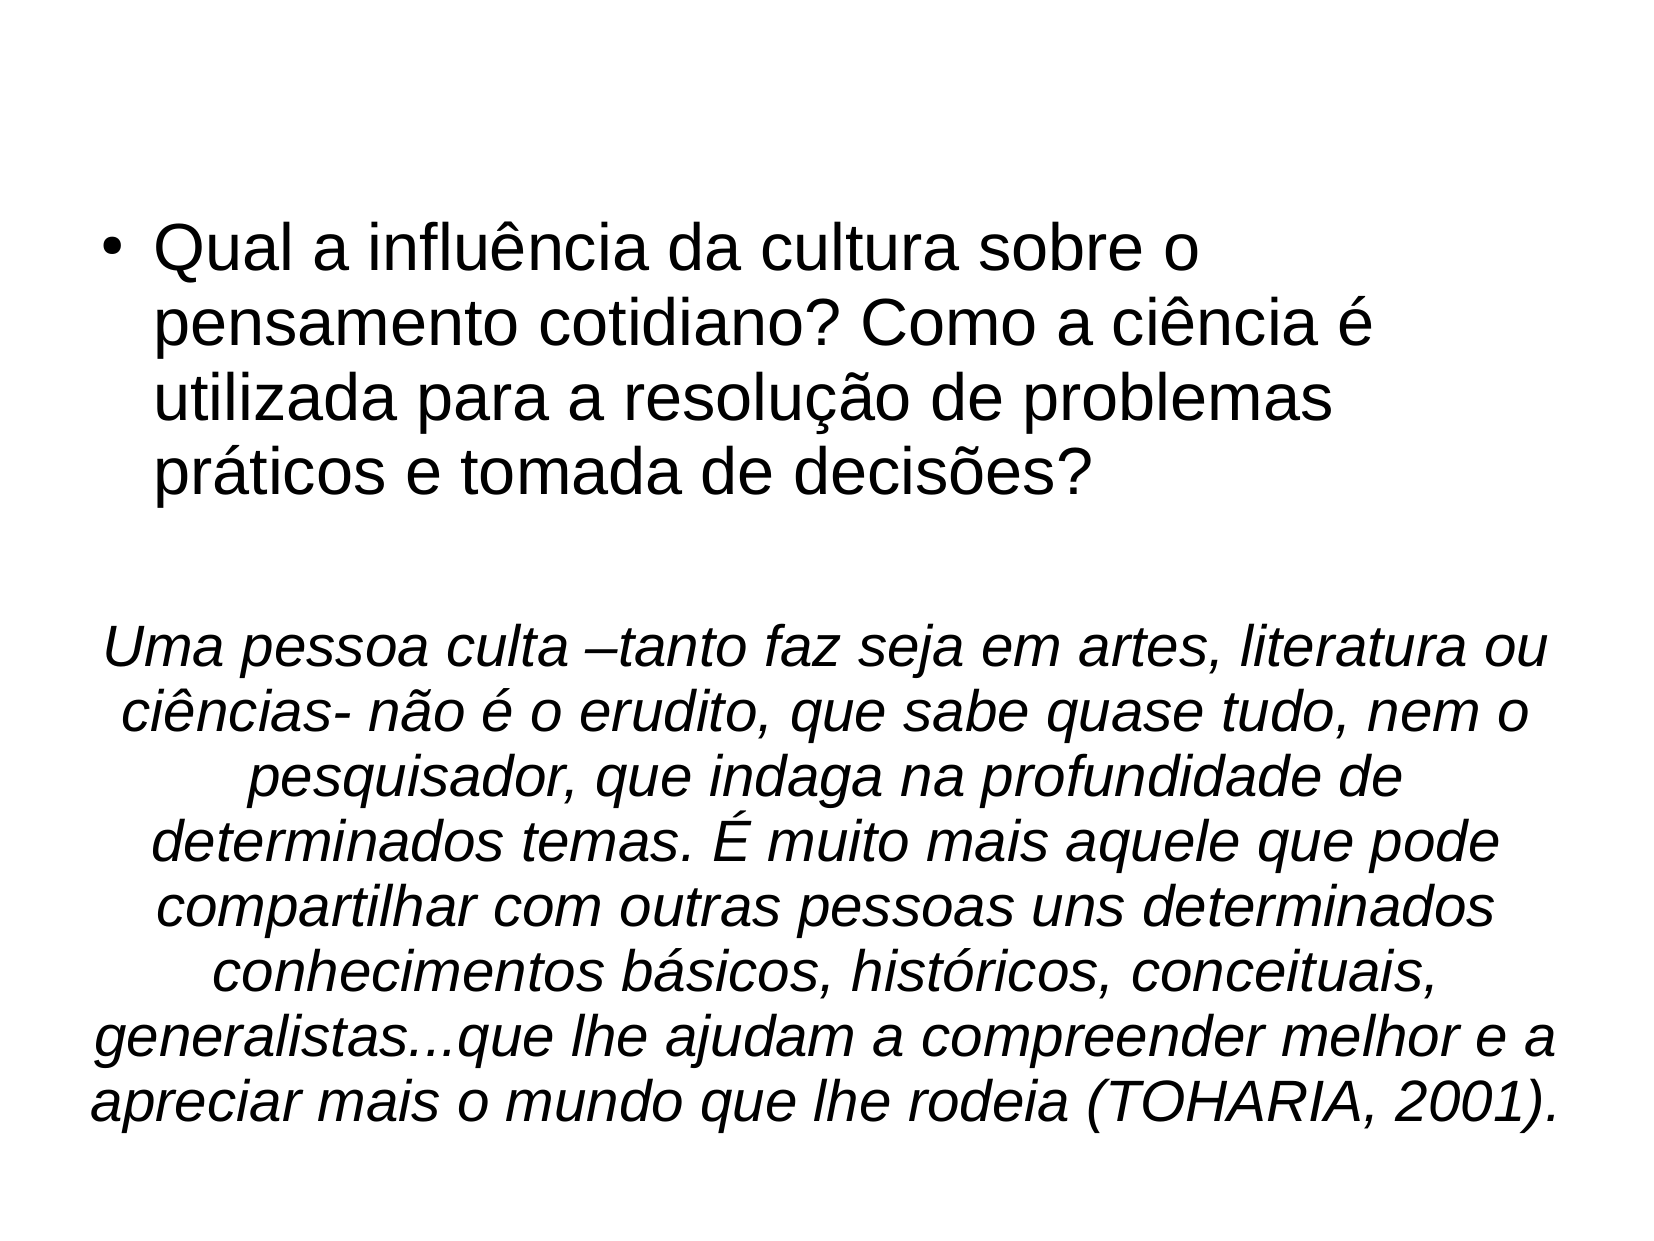

# Qual a influência da cultura sobre o pensamento cotidiano? Como a ciência é utilizada para a resolução de problemas práticos e tomada de decisões?
Uma pessoa culta –tanto faz seja em artes, literatura ou ciências- não é o erudito, que sabe quase tudo, nem o pesquisador, que indaga na profundidade de determinados temas. É muito mais aquele que pode compartilhar com outras pessoas uns determinados conhecimentos básicos, históricos, conceituais, generalistas...que lhe ajudam a compreender melhor e a apreciar mais o mundo que lhe rodeia (TOHARIA, 2001).